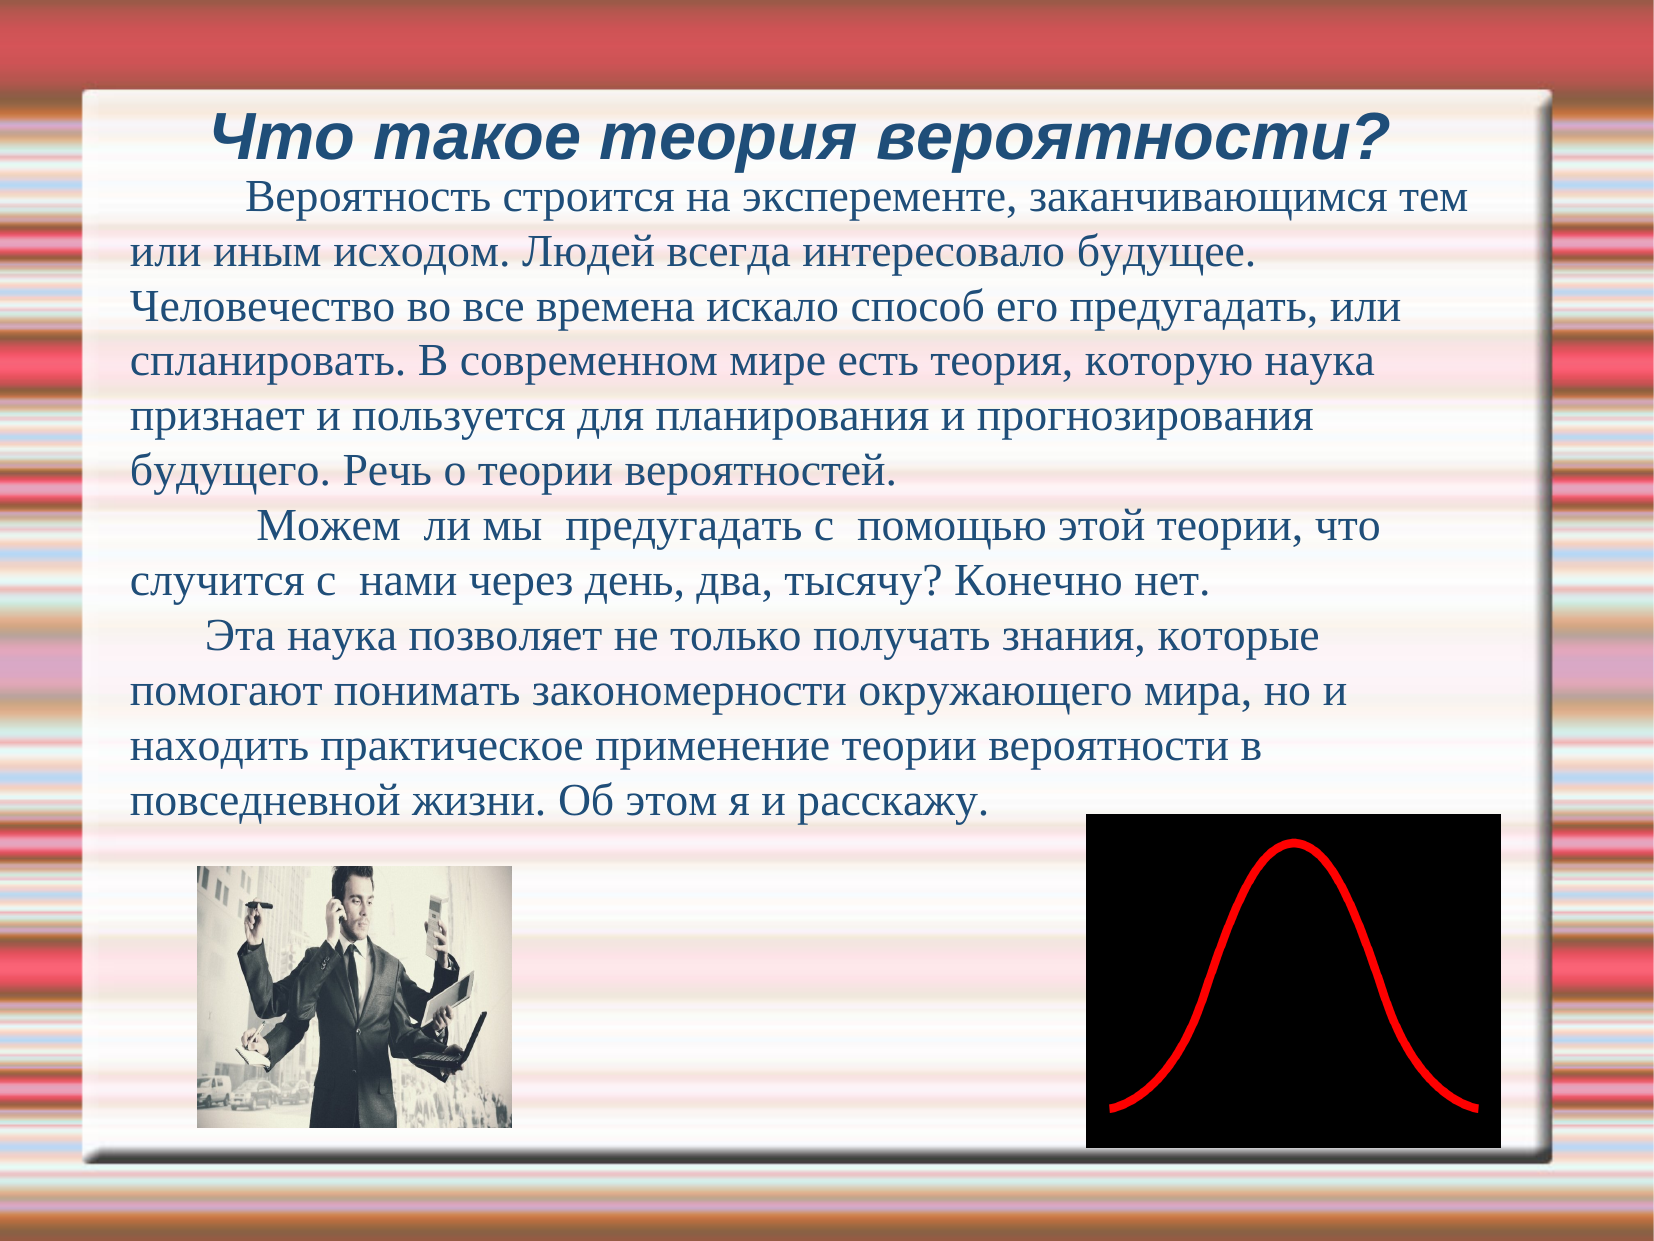

# Что такое теория вероятности?
 Вероятность строится на эксперементе, заканчивающимся тем или иным исходом. Людей всегда интересовало будущее. Человечество во все времена искало способ его предугадать, или спланировать. В современном мире есть теория, которую наука признает и пользуется для планирования и прогнозирования будущего. Речь о теории вероятностей.
 Можем  ли мы  предугадать с  помощью этой теории, что случится с  нами через день, два, тысячу? Конечно нет.
 	Эта наука позволяет не только получать знания, которые помогают понимать закономерности окружающего мира, но и находить практическое применение теории вероятности в повседневной жизни. Об этом я и расскажу.